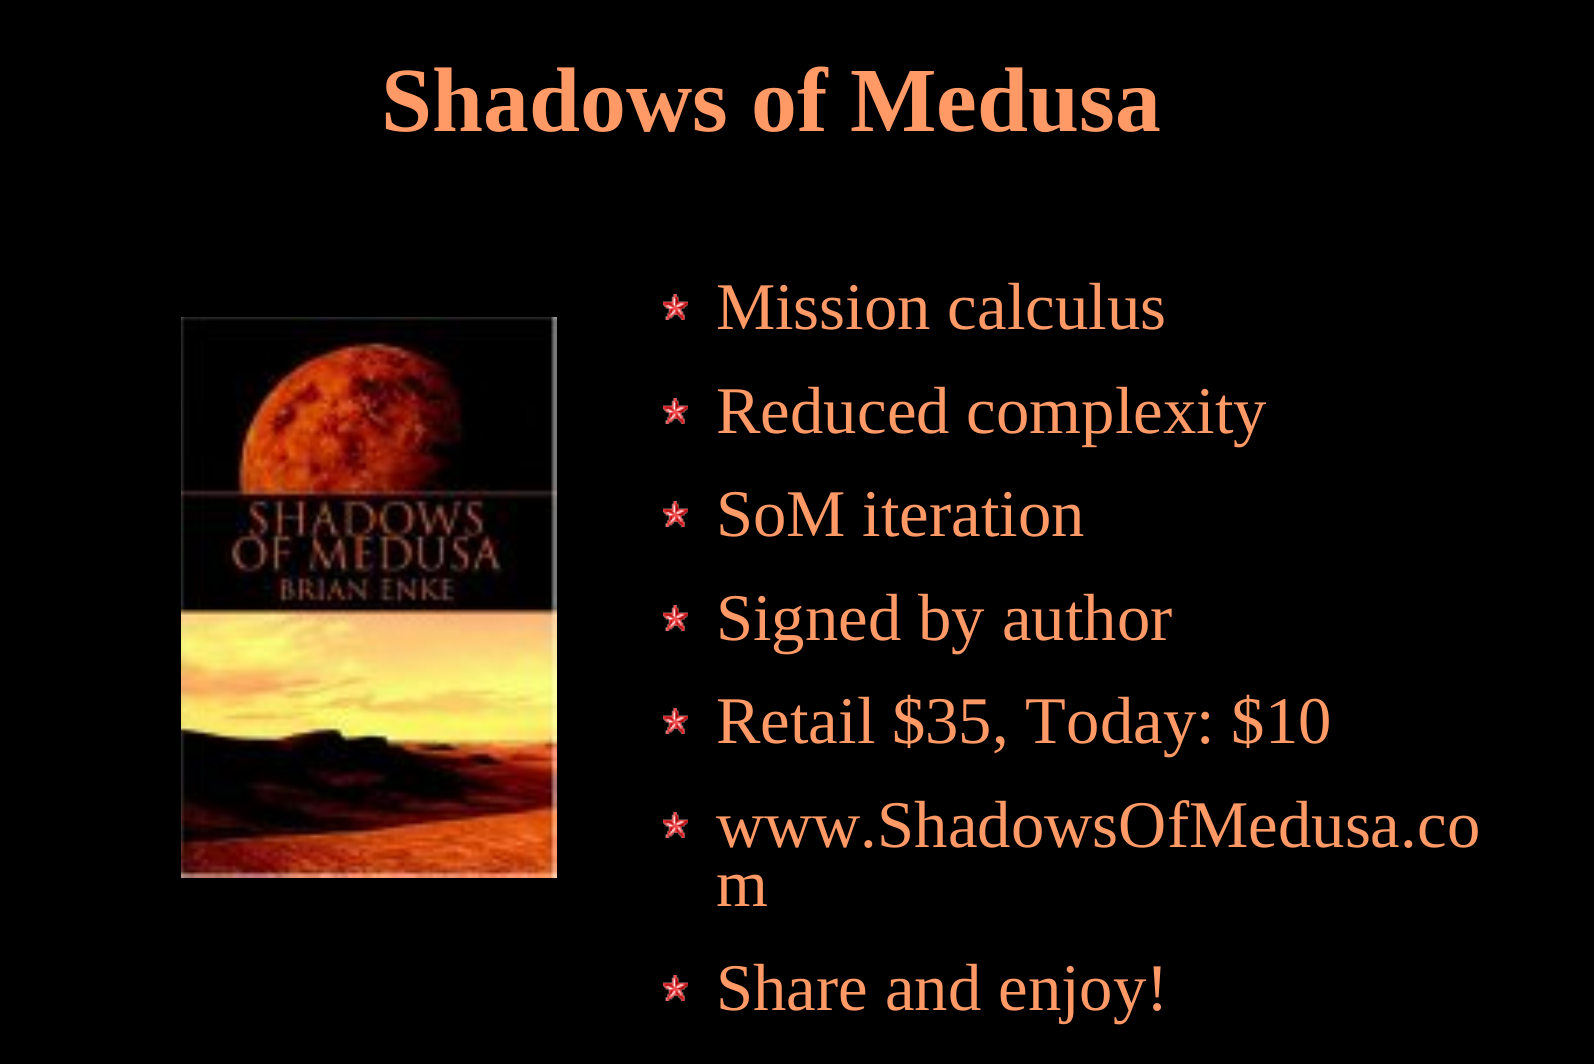

# Shadows of Medusa
Mission calculus
Reduced complexity
SoM iteration
Signed by author
Retail $35, Today: $10
www.ShadowsOfMedusa.com
Share and enjoy!